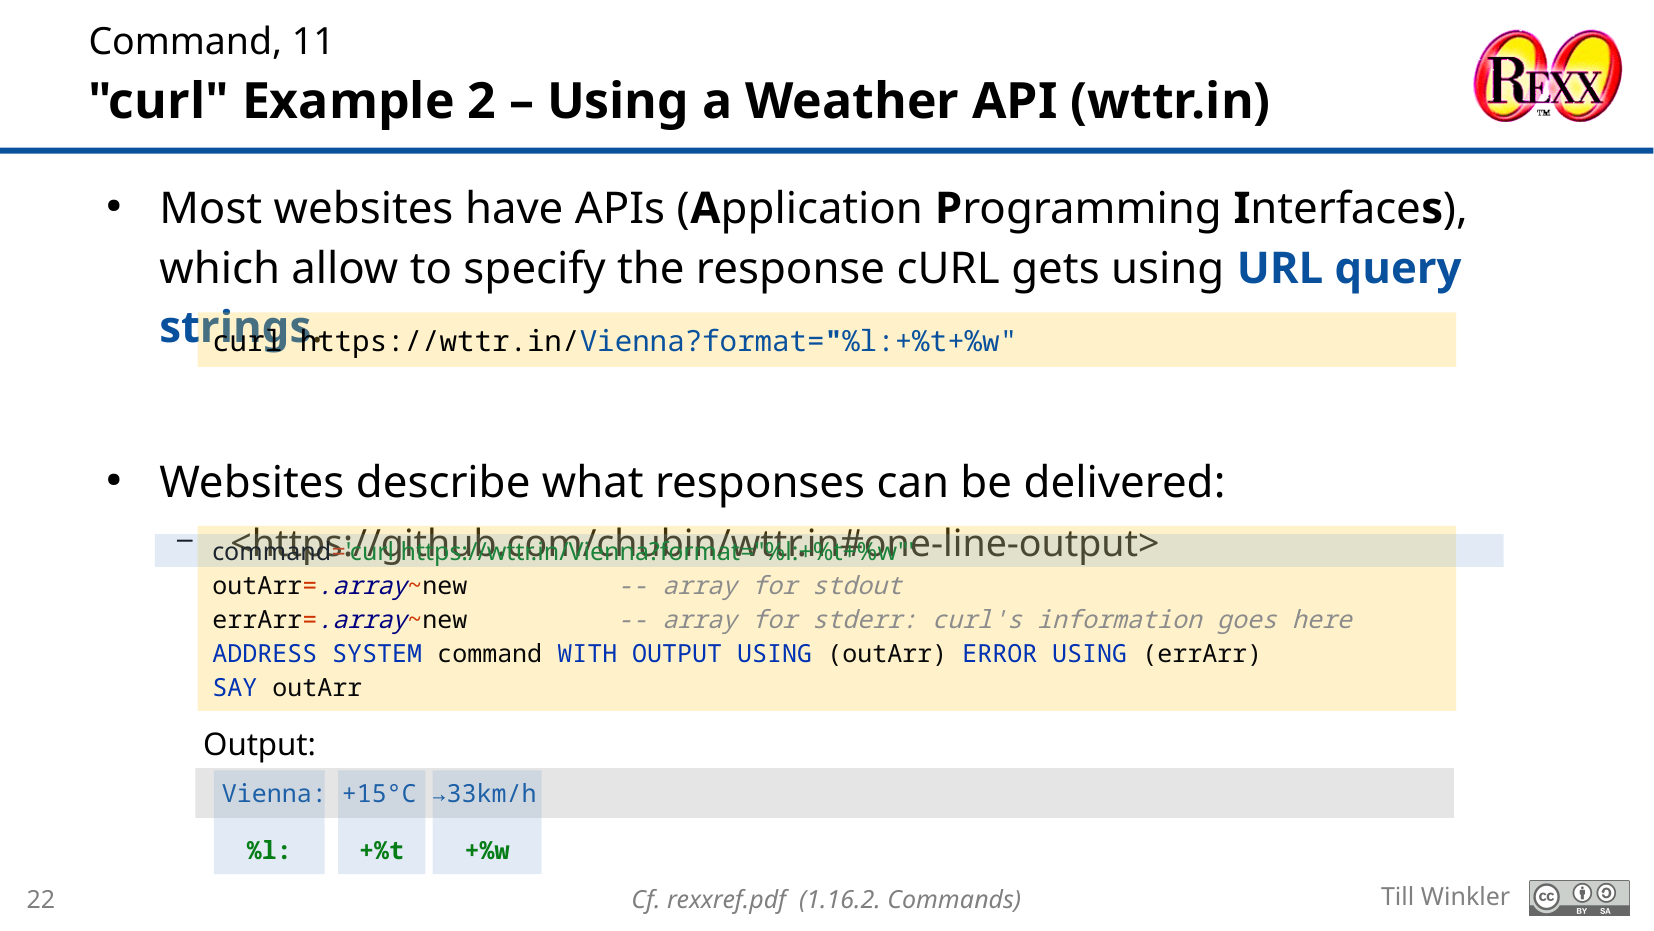

Command, 11
"curl" Example 2 – Using a Weather API (wttr.in)
# Most websites have APIs (Application Programming Interfaces), which allow to specify the response cURL gets using URL query strings.
Websites describe what responses can be delivered:
<https://github.com/chubin/wttr.in#one-line-output>
curl https://wttr.in/Vienna?format="%l:+%t+%w"
command='curl https://wttr.in/Vienna?format="%l:+%t+%w"'
outArr=.array~new -- array for stdout
errArr=.array~new -- array for stderr: curl's information goes here
ADDRESS SYSTEM command WITH OUTPUT USING (outArr) ERROR USING (errArr)
SAY outArr
Output:
Vienna: +15°C →33km/h
%l:
+%t
+%w
Cf. rexxref.pdf (1.16.2. Commands)